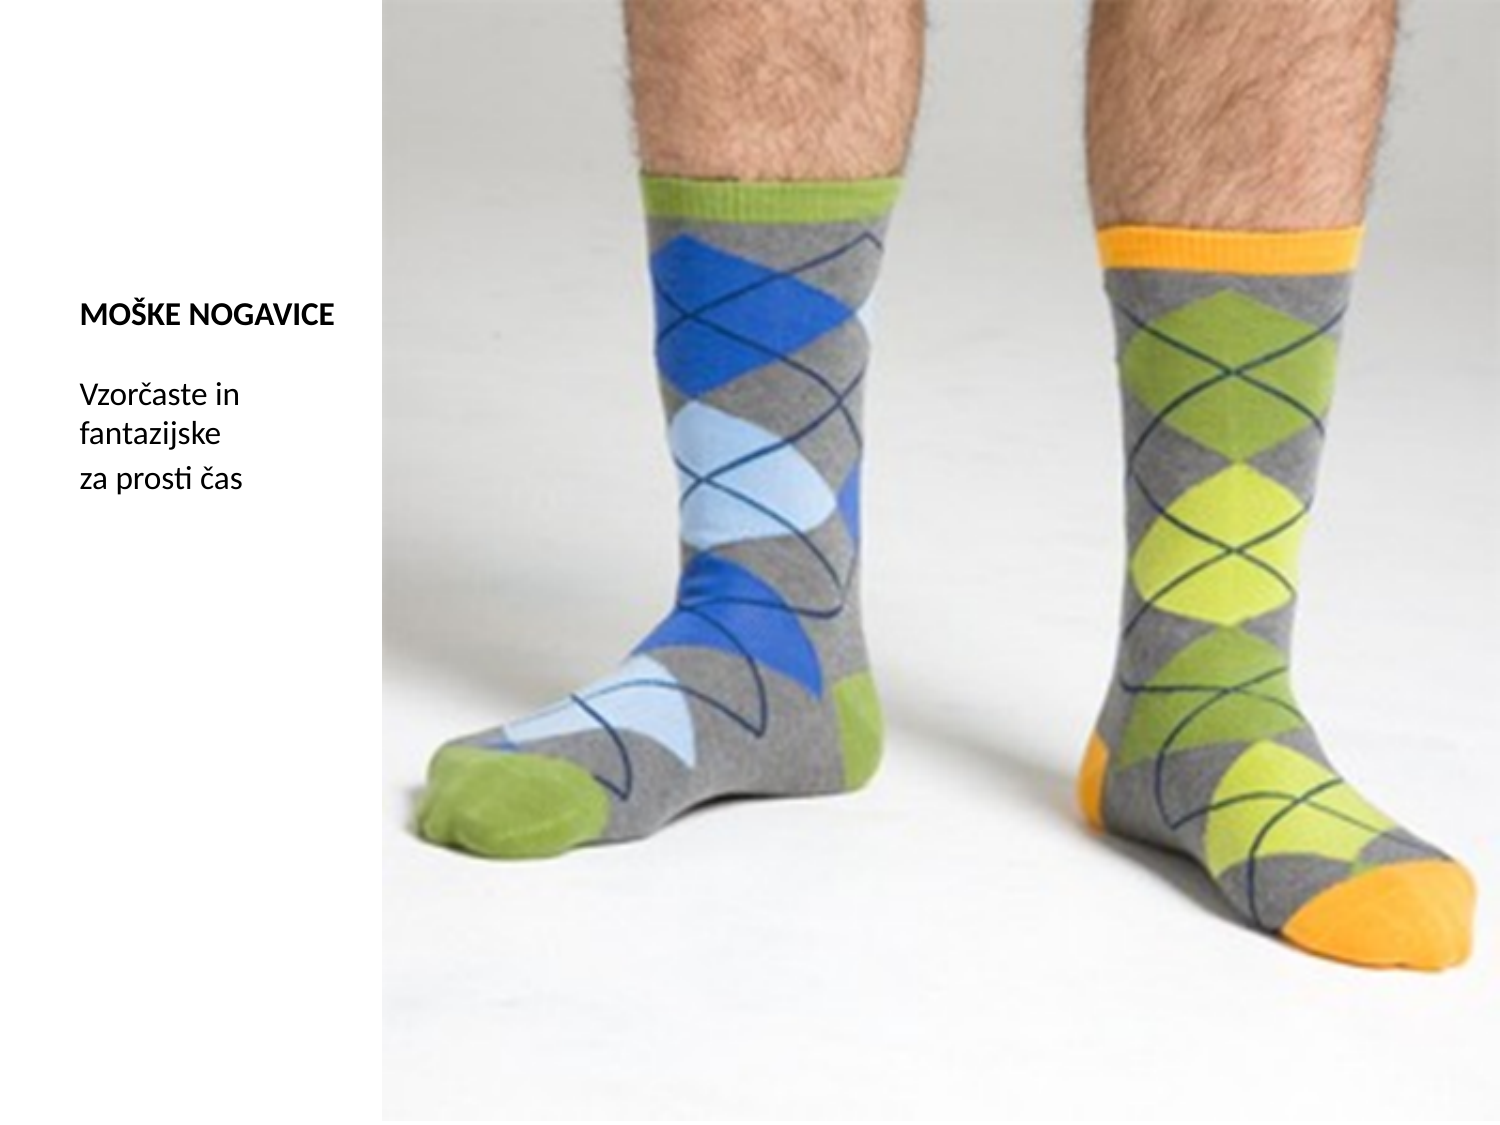

MOŠKE NOGAVICE
Vzorčaste in
fantazijske
za prosti čas